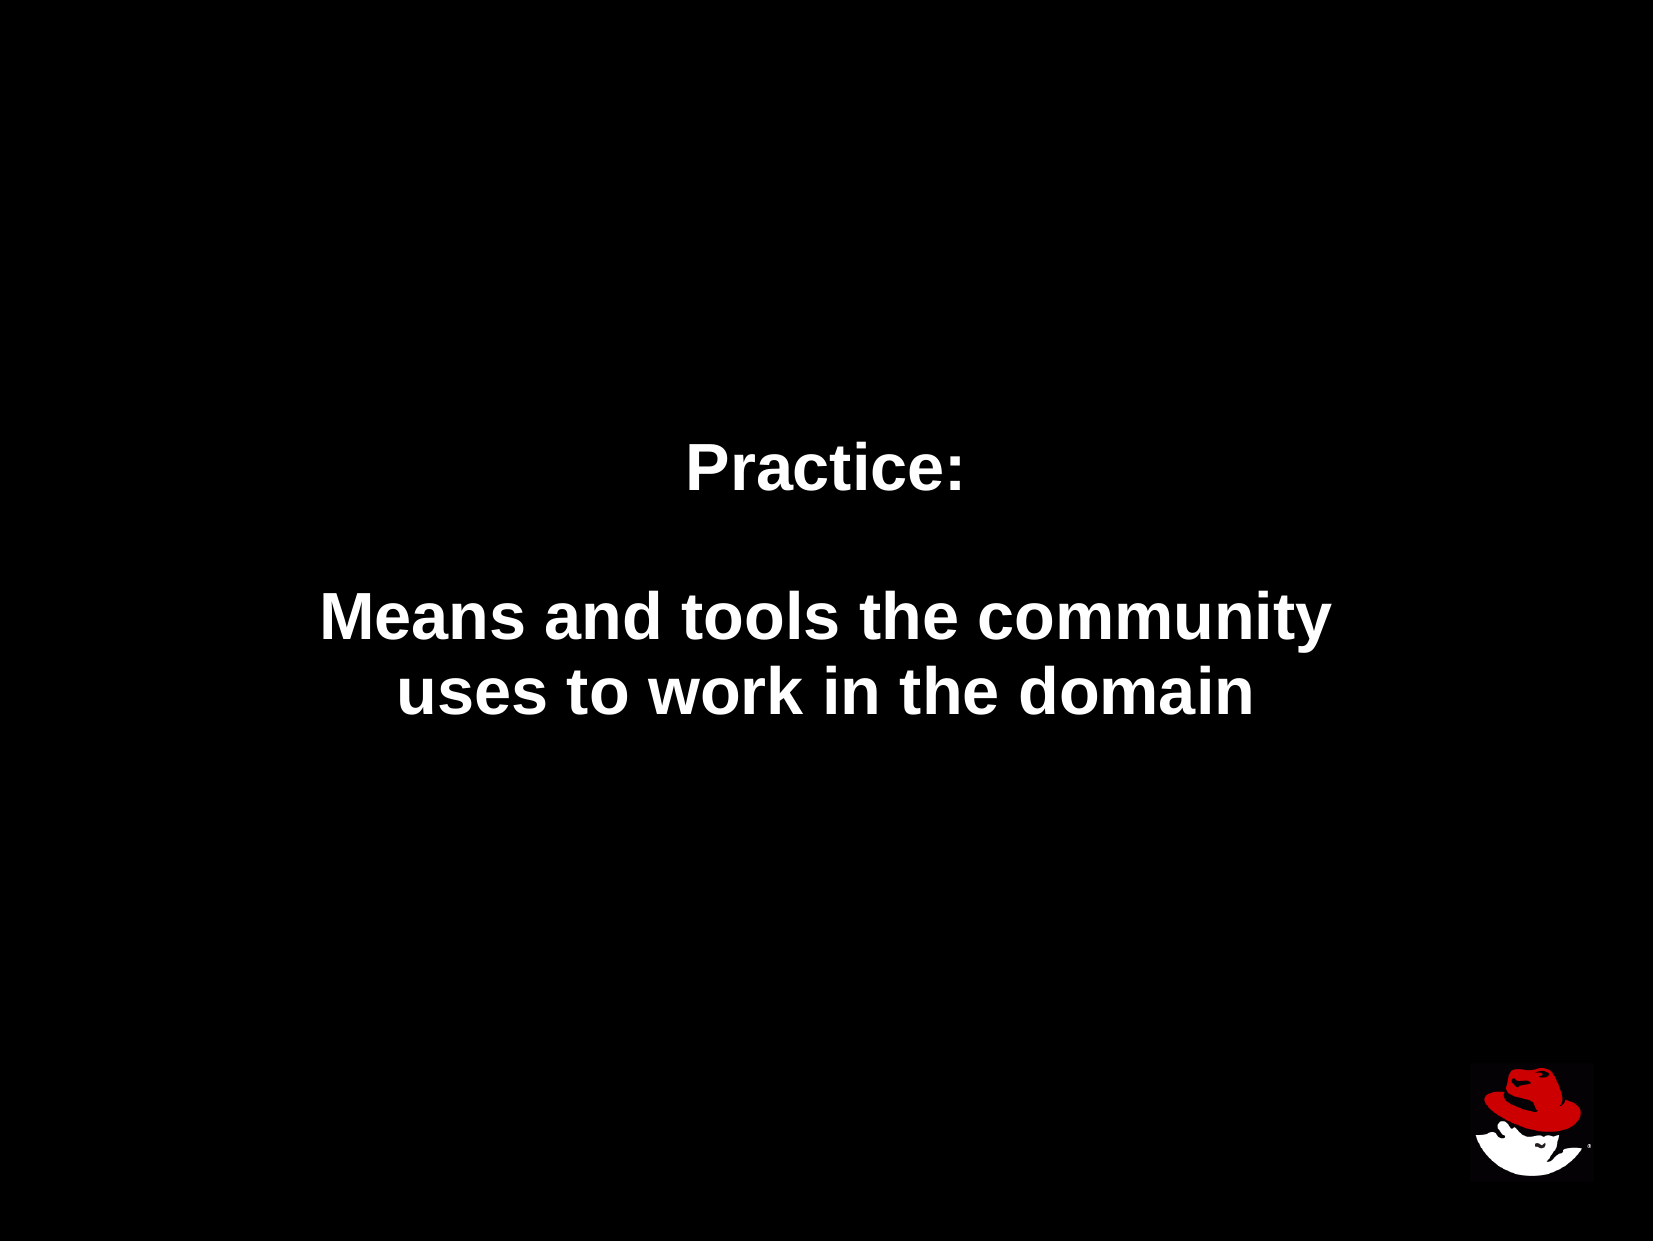

# Practice:
Means and tools the community
uses to work in the domain